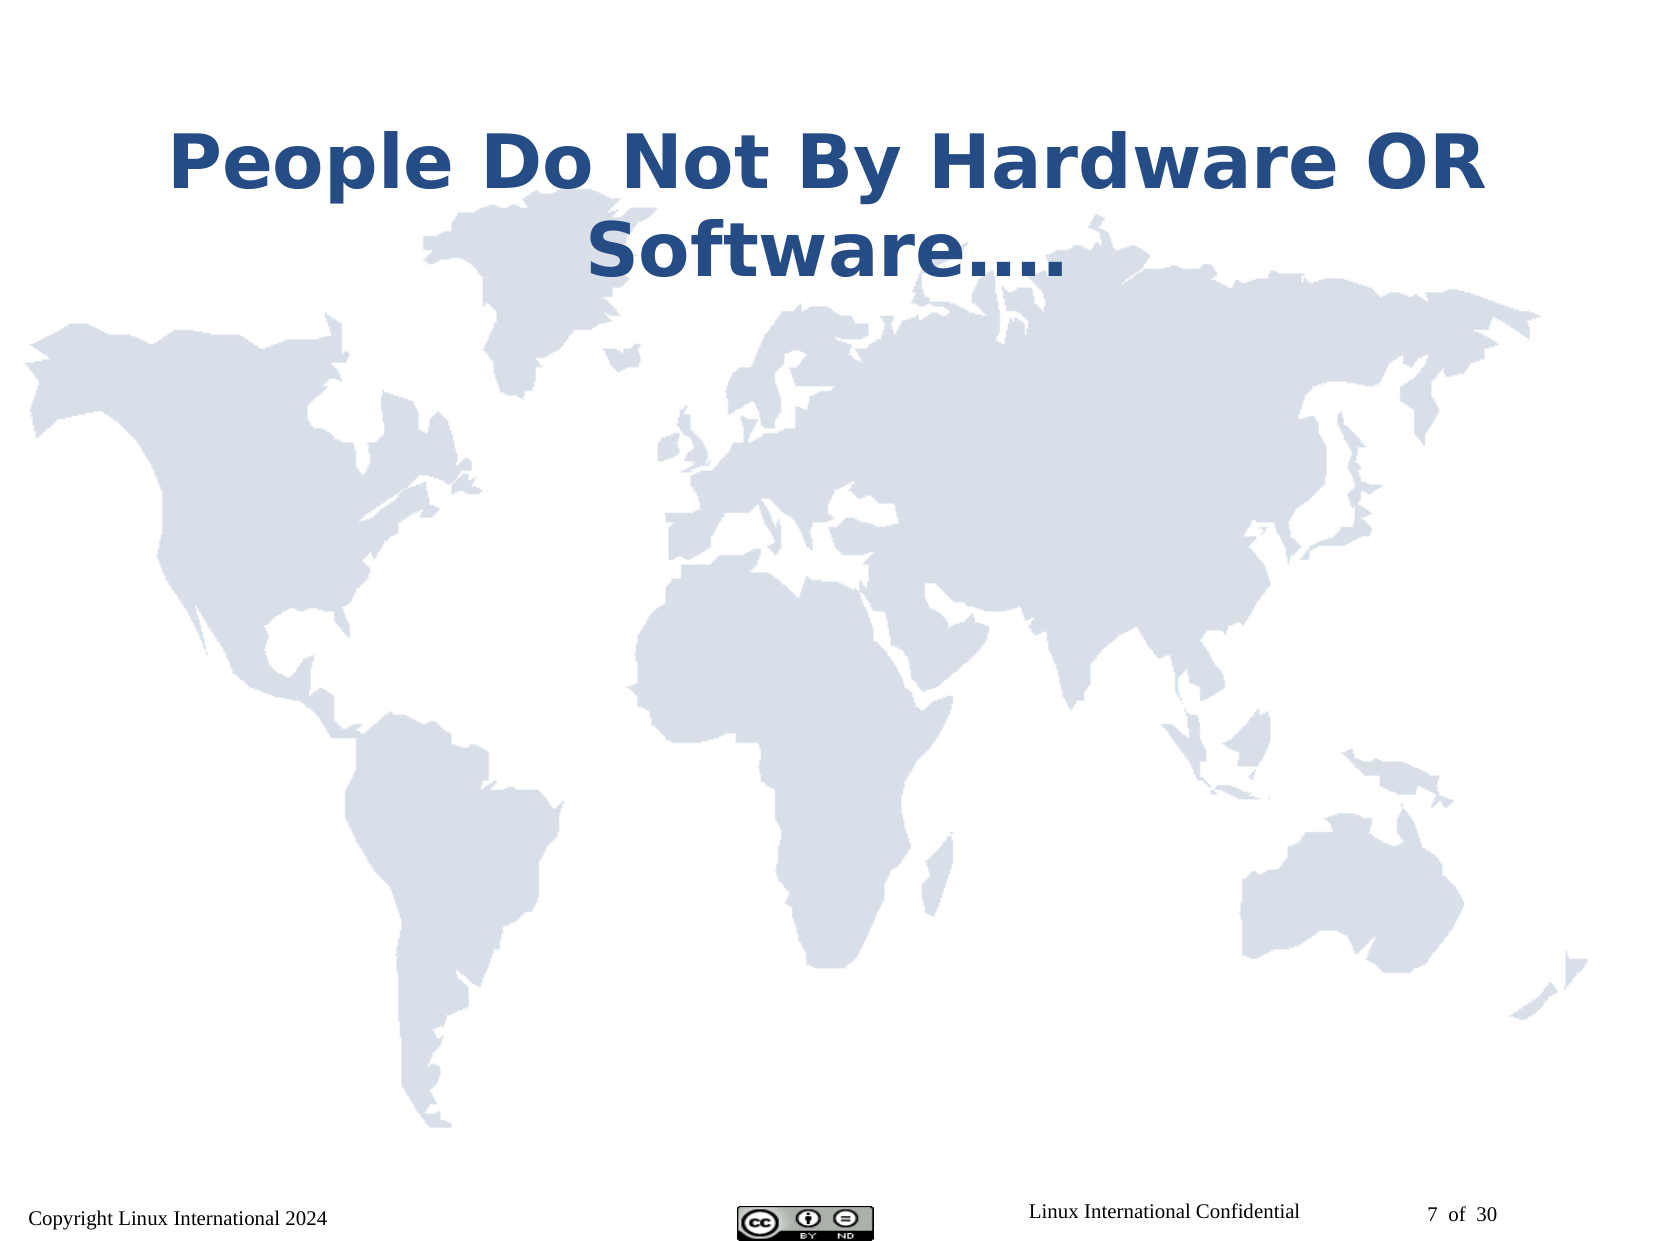

# People Do Not By Hardware OR Software….